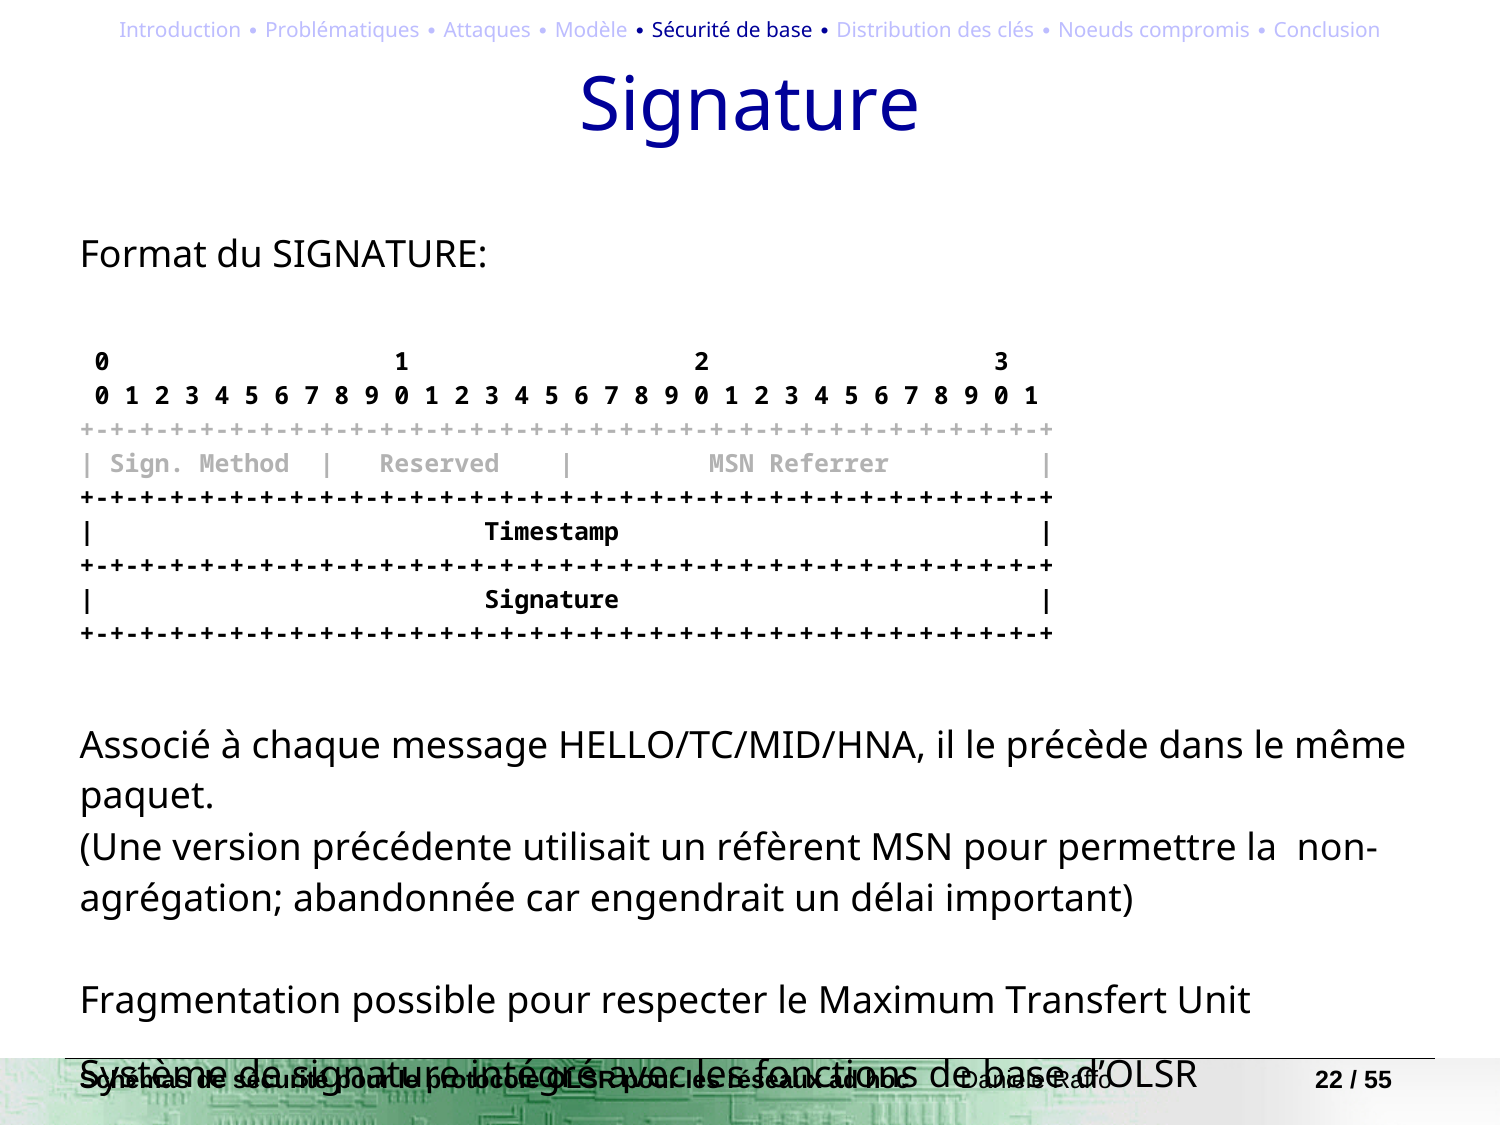

Introduction ∙ Problématiques ∙ Attaques ∙ Modèle ∙ Sécurité de base ∙ Distribution des clés ∙ Noeuds compromis ∙ Conclusion
Signature
Format du SIGNATURE:
 0 1 2 3
 0 1 2 3 4 5 6 7 8 9 0 1 2 3 4 5 6 7 8 9 0 1 2 3 4 5 6 7 8 9 0 1
+-+-+-+-+-+-+-+-+-+-+-+-+-+-+-+-+-+-+-+-+-+-+-+-+-+-+-+-+-+-+-+-+
| Sign. Method | Reserved | MSN Referrer |
+-+-+-+-+-+-+-+-+-+-+-+-+-+-+-+-+-+-+-+-+-+-+-+-+-+-+-+-+-+-+-+-+
| Timestamp |
+-+-+-+-+-+-+-+-+-+-+-+-+-+-+-+-+-+-+-+-+-+-+-+-+-+-+-+-+-+-+-+-+
| Signature |
+-+-+-+-+-+-+-+-+-+-+-+-+-+-+-+-+-+-+-+-+-+-+-+-+-+-+-+-+-+-+-+-+
Associé à chaque message HELLO/TC/MID/HNA, il le précède dans le même paquet.
(Une version précédente utilisait un réfèrent MSN pour permettre la non-agrégation; abandonnée car engendrait un délai important)
Fragmentation possible pour respecter le Maximum Transfert Unit
Système de signature intégré avec les fonctions de base d’OLSR
22
Schémas de sécurité pour le protocole OLSR pour les réseaux ad hoc Daniele Raffo